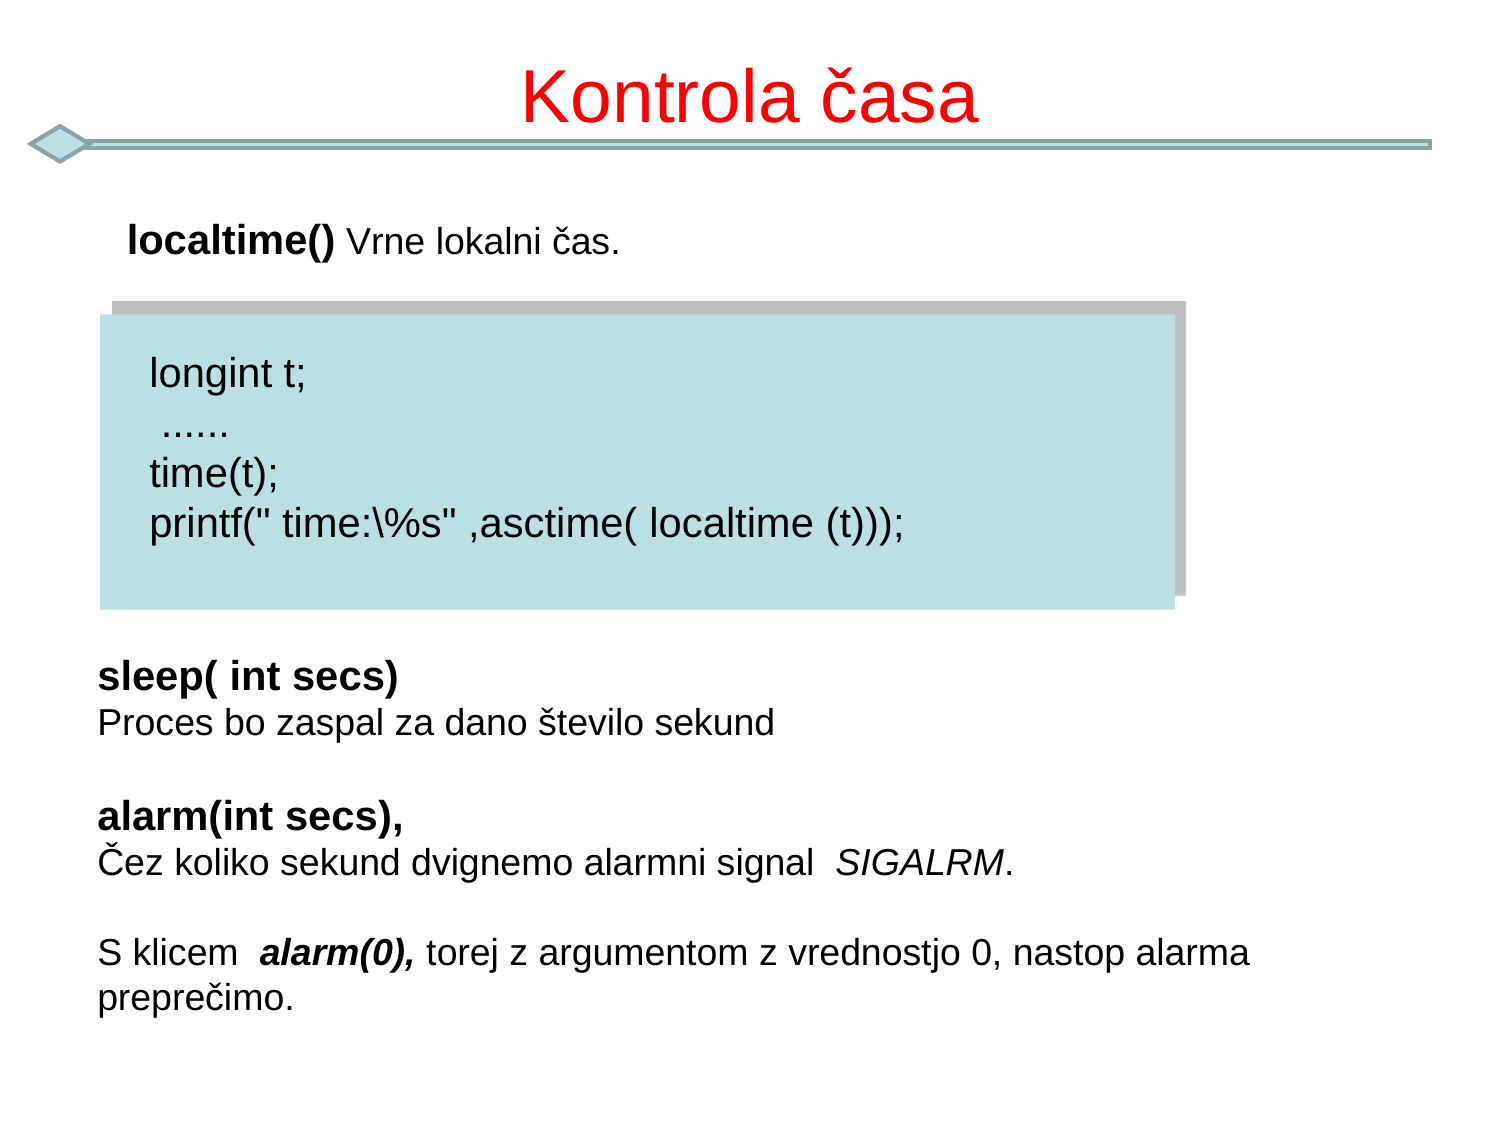

# Kontrola časa
localtime() Vrne lokalni čas.
longint t;
 ......
time(t);
printf(" time:\%s" ,asctime( localtime (t)));
sleep( int secs)
Proces bo zaspal za dano število sekund
alarm(int secs),
Čez koliko sekund dvignemo alarmni signal SIGALRM.
S klicem alarm(0), torej z argumentom z vrednostjo 0, nastop alarma preprečimo.